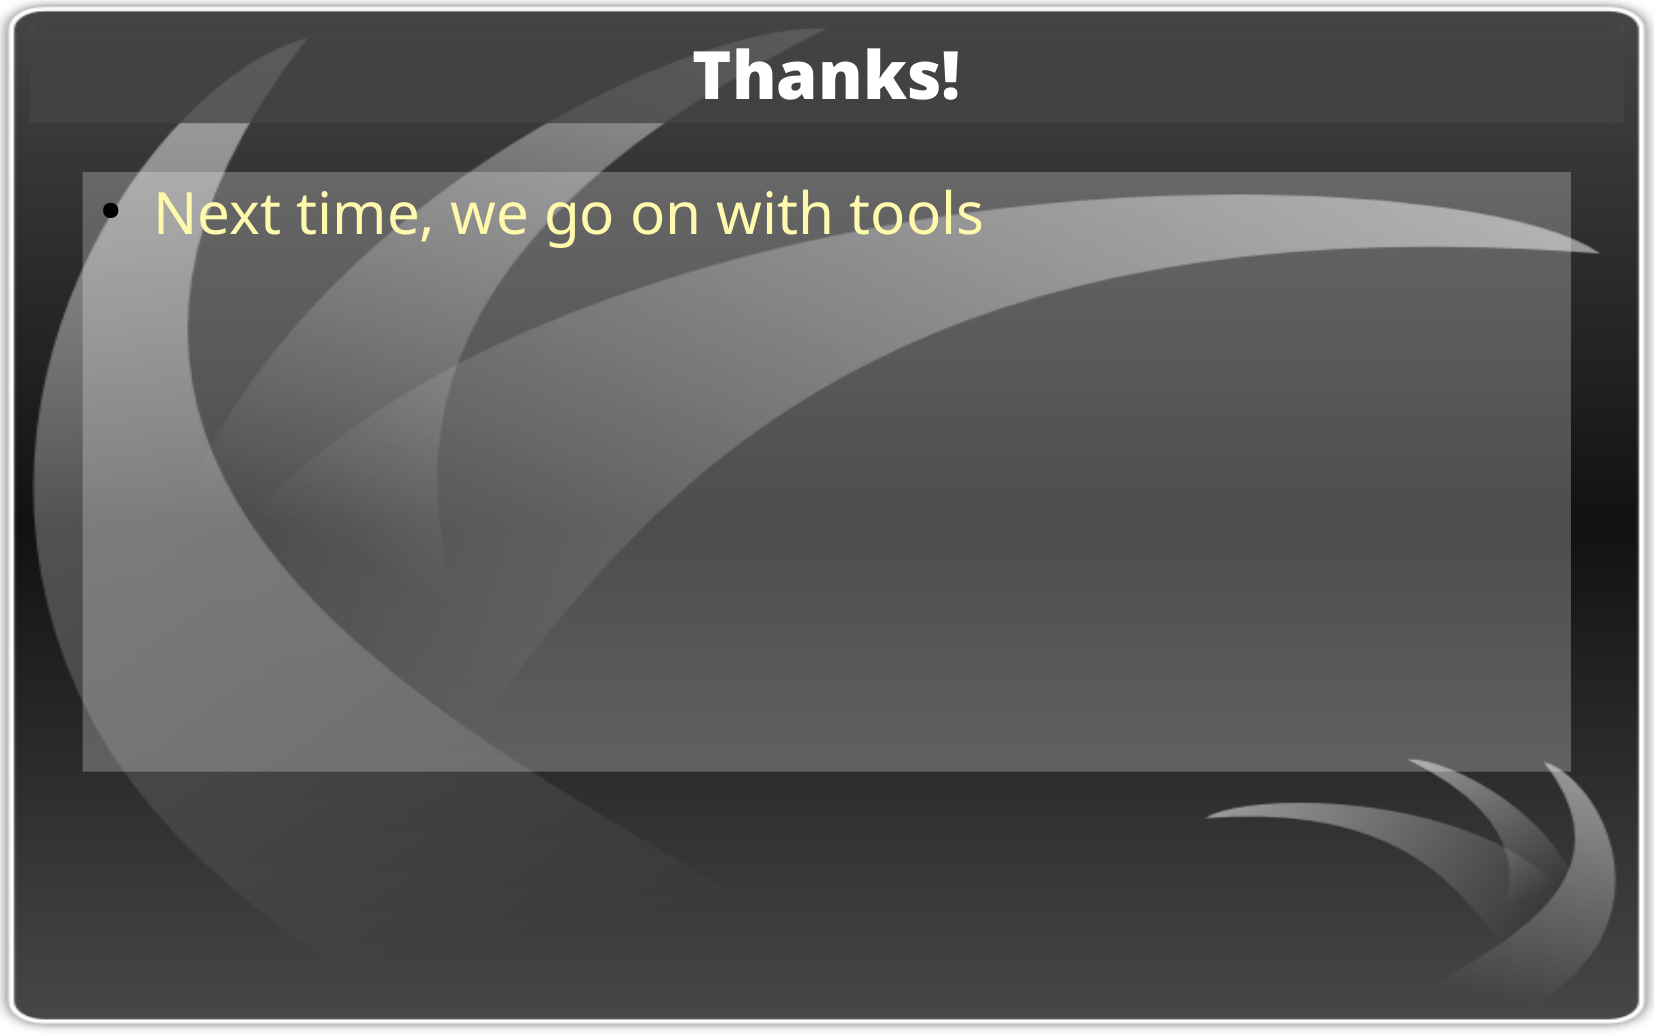

# Thanks!
Next time, we go on with tools